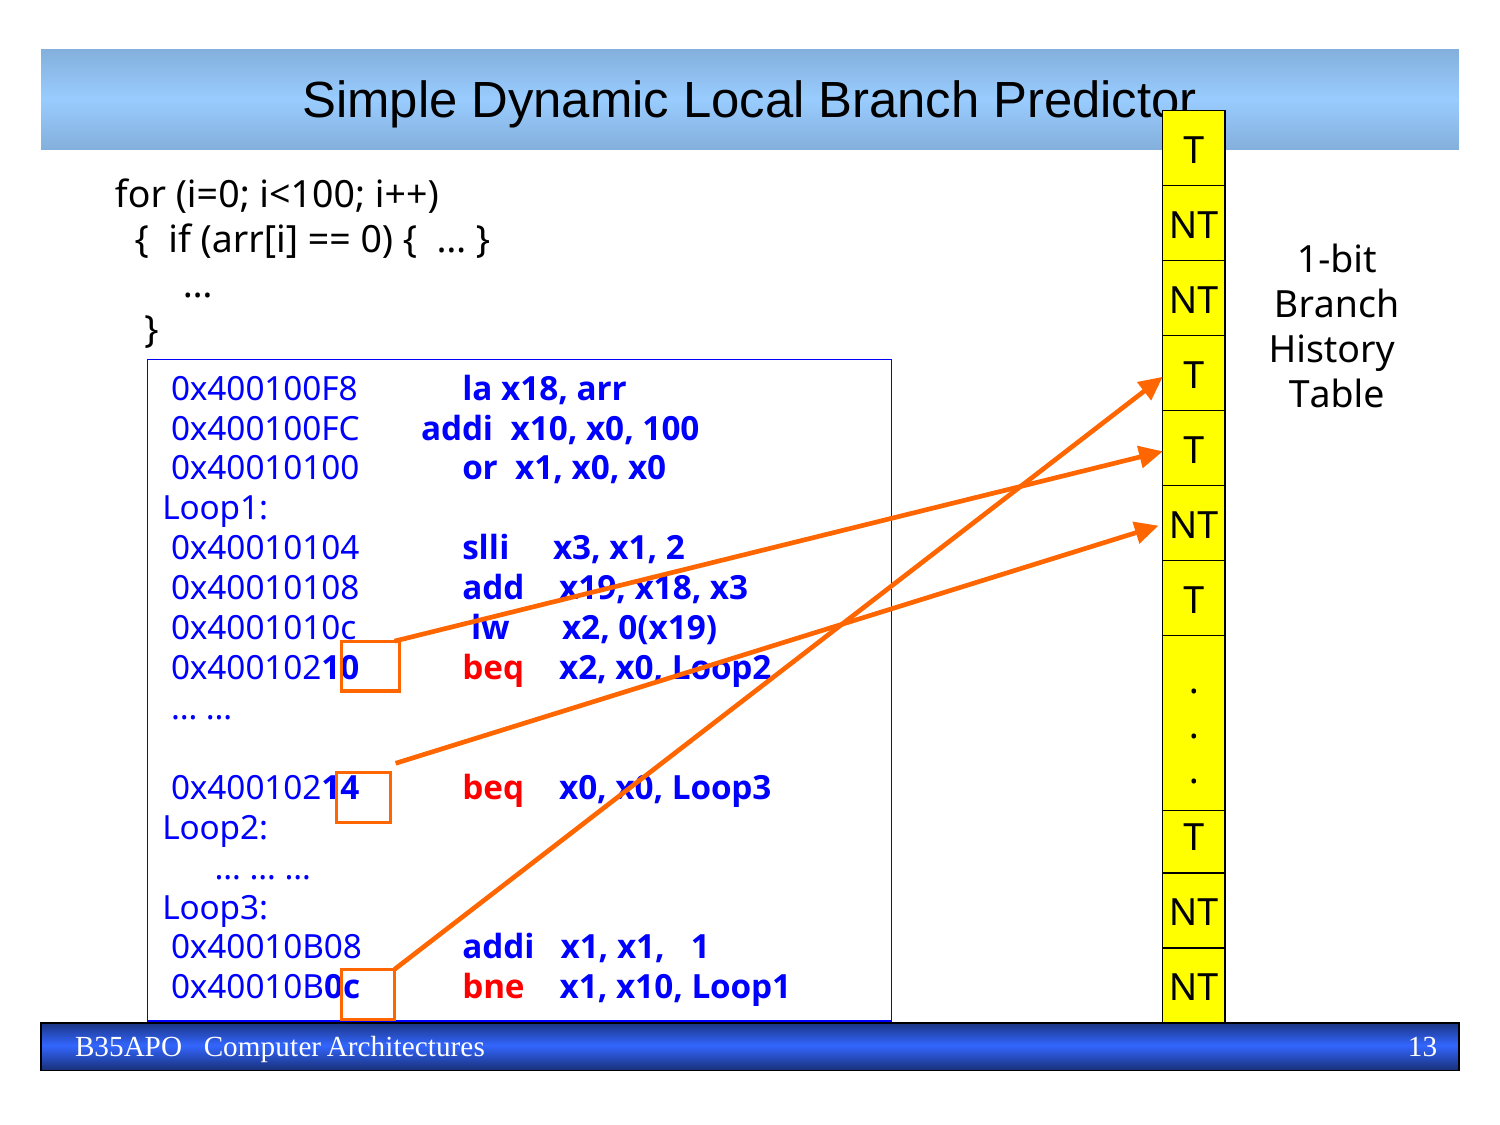

# Simple Dynamic Local Branch Predictor
T
for (i=0; i<100; i++)
 { if (arr[i] == 0) { … }
 …
 }
NT
1-bit
Branch
History
Table
NT
T
 0x400100F8	la x18, arr
 0x400100FC addi x10, x0, 100
 0x40010100	or x1, x0, x0
Loop1:
 0x40010104	slli x3, x1, 2
 0x40010108	add x19, x18, x3
 0x4001010c	 lw x2, 0(x19)
 0x40010210	beq x2, x0, Loop2
 … …
 0x40010214	beq x0, x0, Loop3
Loop2:
 … … …
Loop3:
 0x40010B08	addi x1, x1, 1
 0x40010B0c	bne x1, x10, Loop1
T
NT
T
.
.
.
T
NT
NT
B35APO Computer Architectures
13